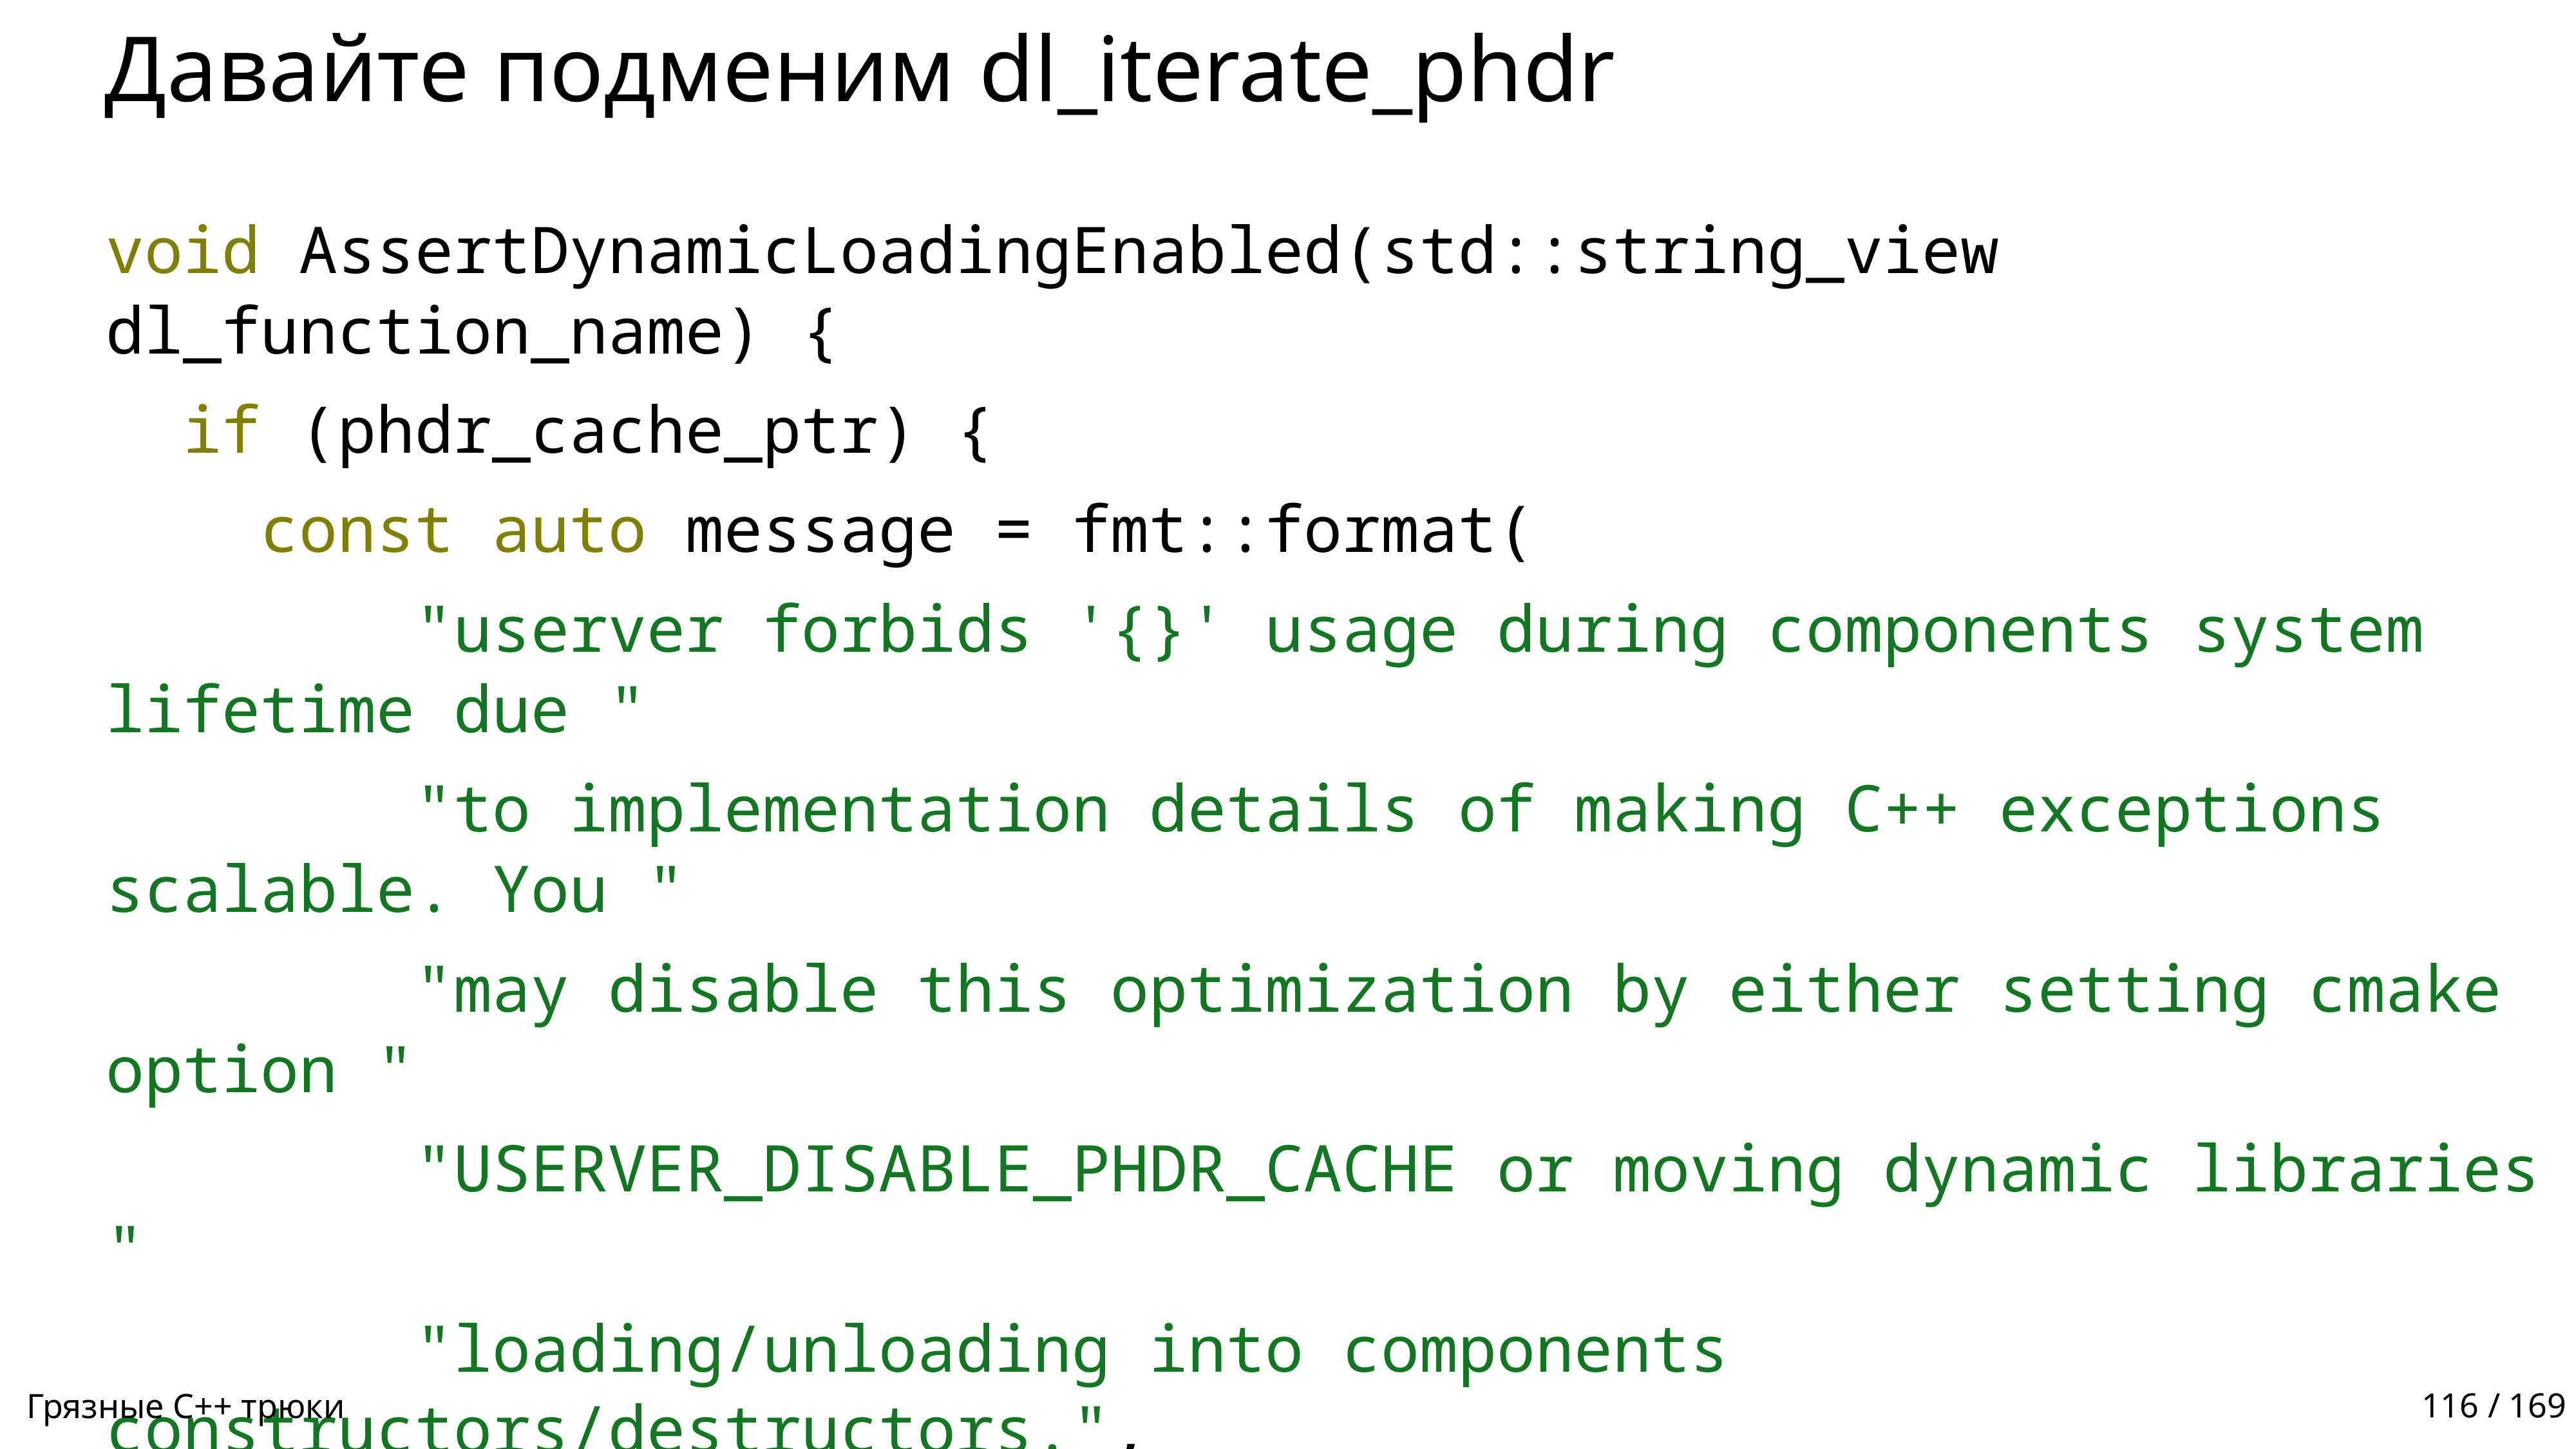

Давайте подменим dl_iterate_phdr
# void AssertDynamicLoadingEnabled(std::string_view dl_function_name) {
 if (phdr_cache_ptr) {
 const auto message = fmt::format(
 "userver forbids '{}' usage during components system lifetime due "
 "to implementation details of making C++ exceptions scalable. You "
 "may disable this optimization by either setting cmake option "
 "USERVER_DISABLE_PHDR_CACHE or moving dynamic libraries "
 "loading/unloading into components constructors/destructors.",
 dl_function_name);
 utils::impl::AbortWithStacktrace(message);
 }
}
Грязные C++ трюки